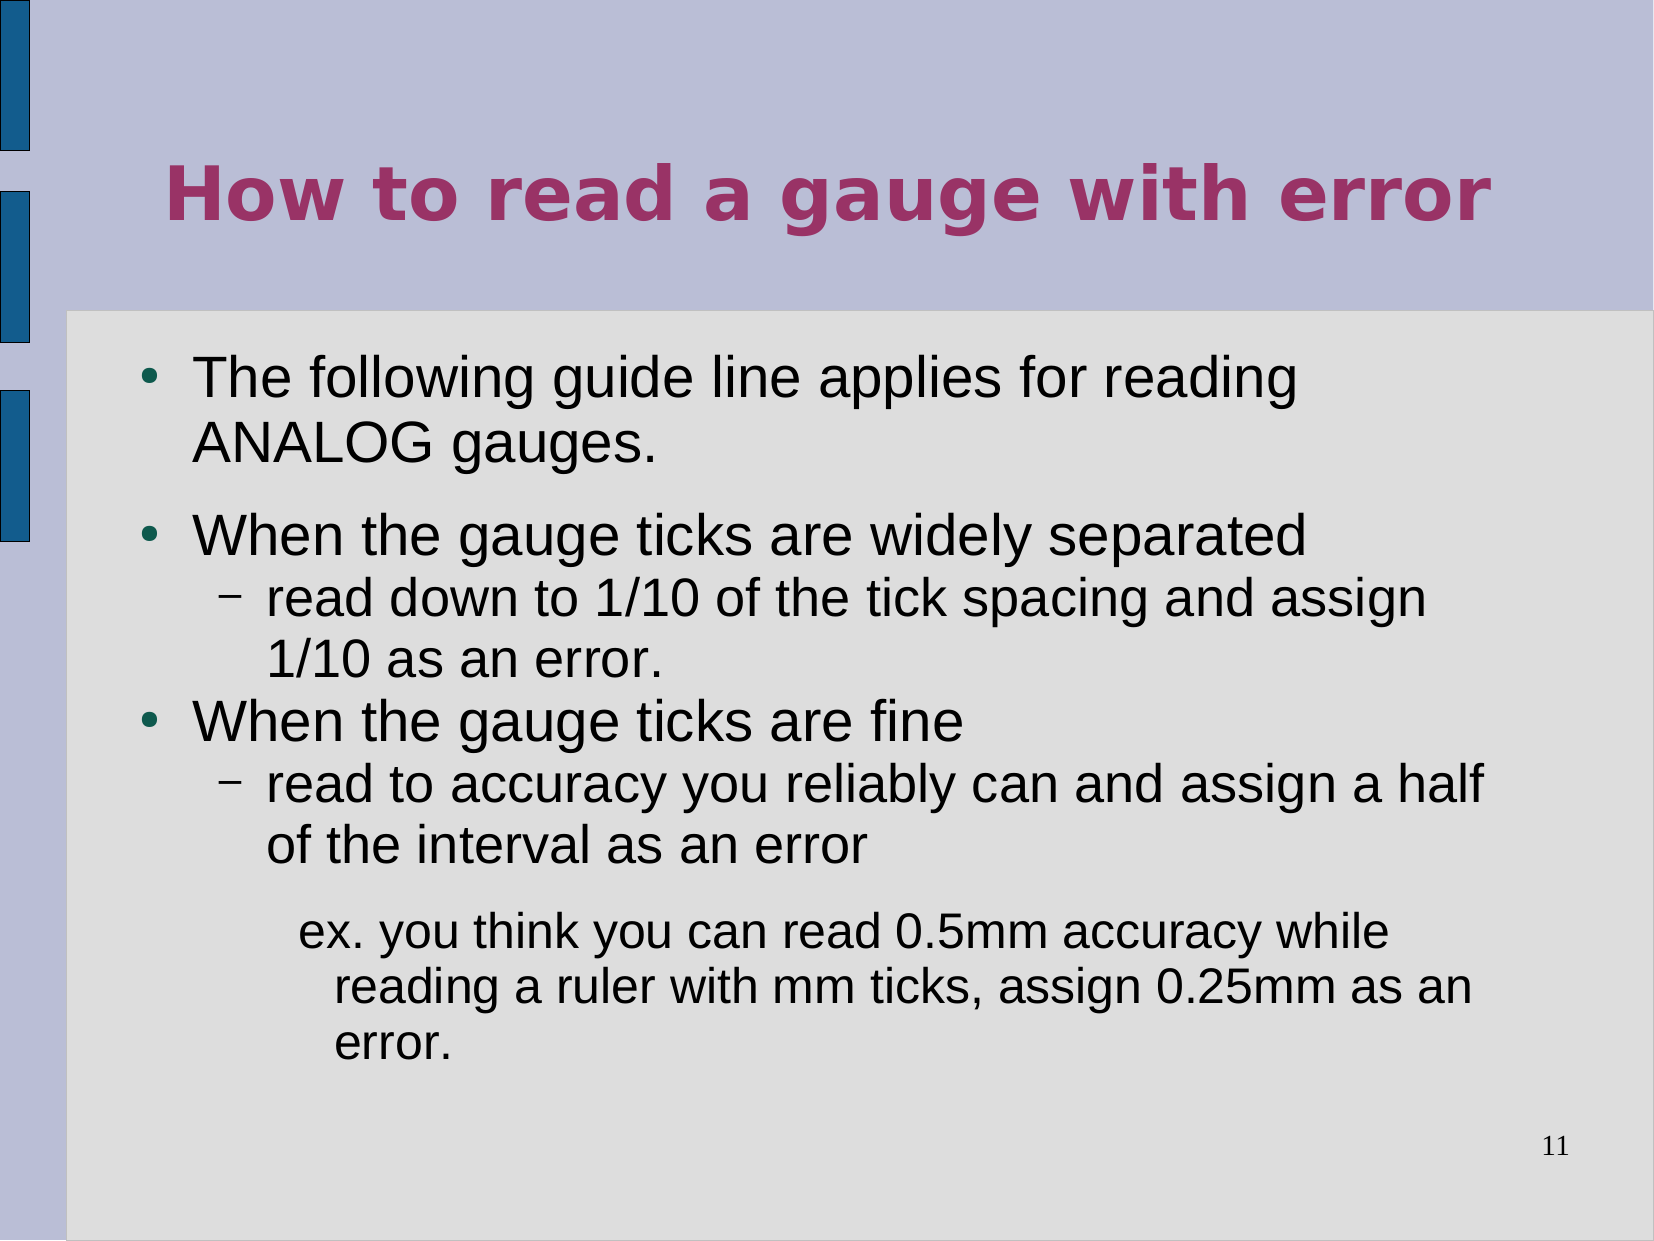

# How to read a gauge with error
The following guide line applies for reading ANALOG gauges.
When the gauge ticks are widely separated
read down to 1/10 of the tick spacing and assign 1/10 as an error.
When the gauge ticks are fine
read to accuracy you reliably can and assign a half of the interval as an error
ex. you think you can read 0.5mm accuracy while reading a ruler with mm ticks, assign 0.25mm as an error.
11